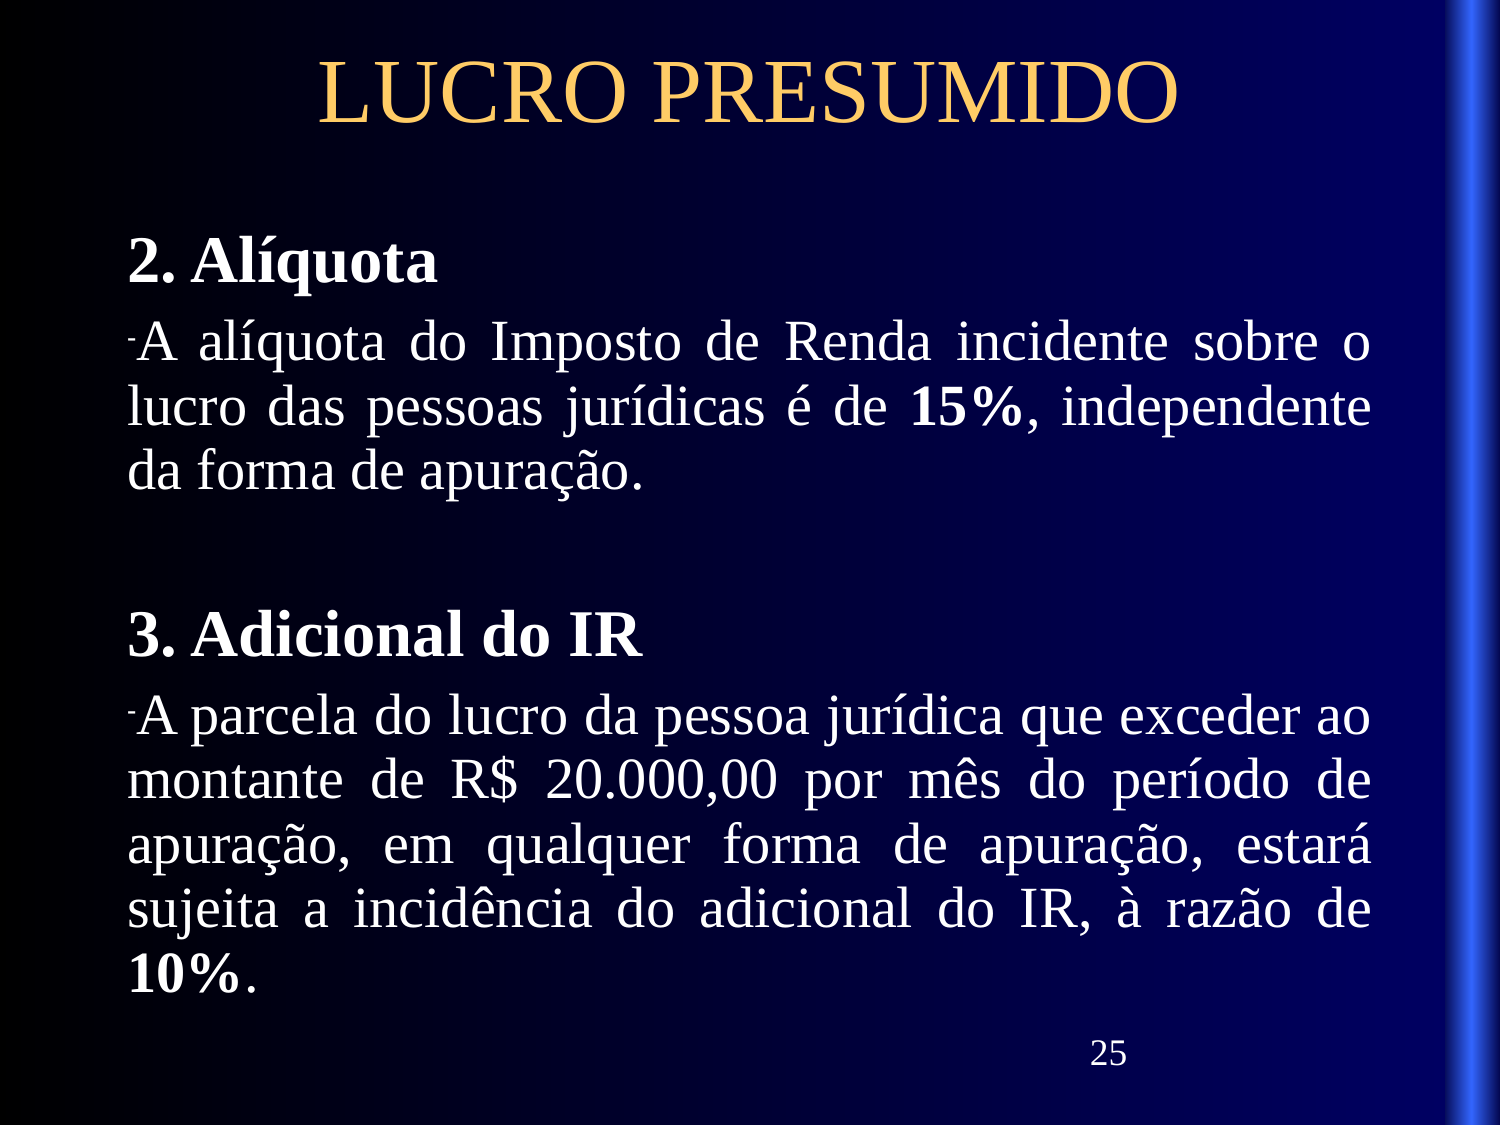

# LUCRO PRESUMIDO
2. Alíquota
A alíquota do Imposto de Renda incidente sobre o lucro das pessoas jurídicas é de 15%, independente da forma de apuração.
3. Adicional do IR
A parcela do lucro da pessoa jurídica que exceder ao montante de R$ 20.000,00 por mês do período de apuração, em qualquer forma de apuração, estará sujeita a incidência do adicional do IR, à razão de 10%.